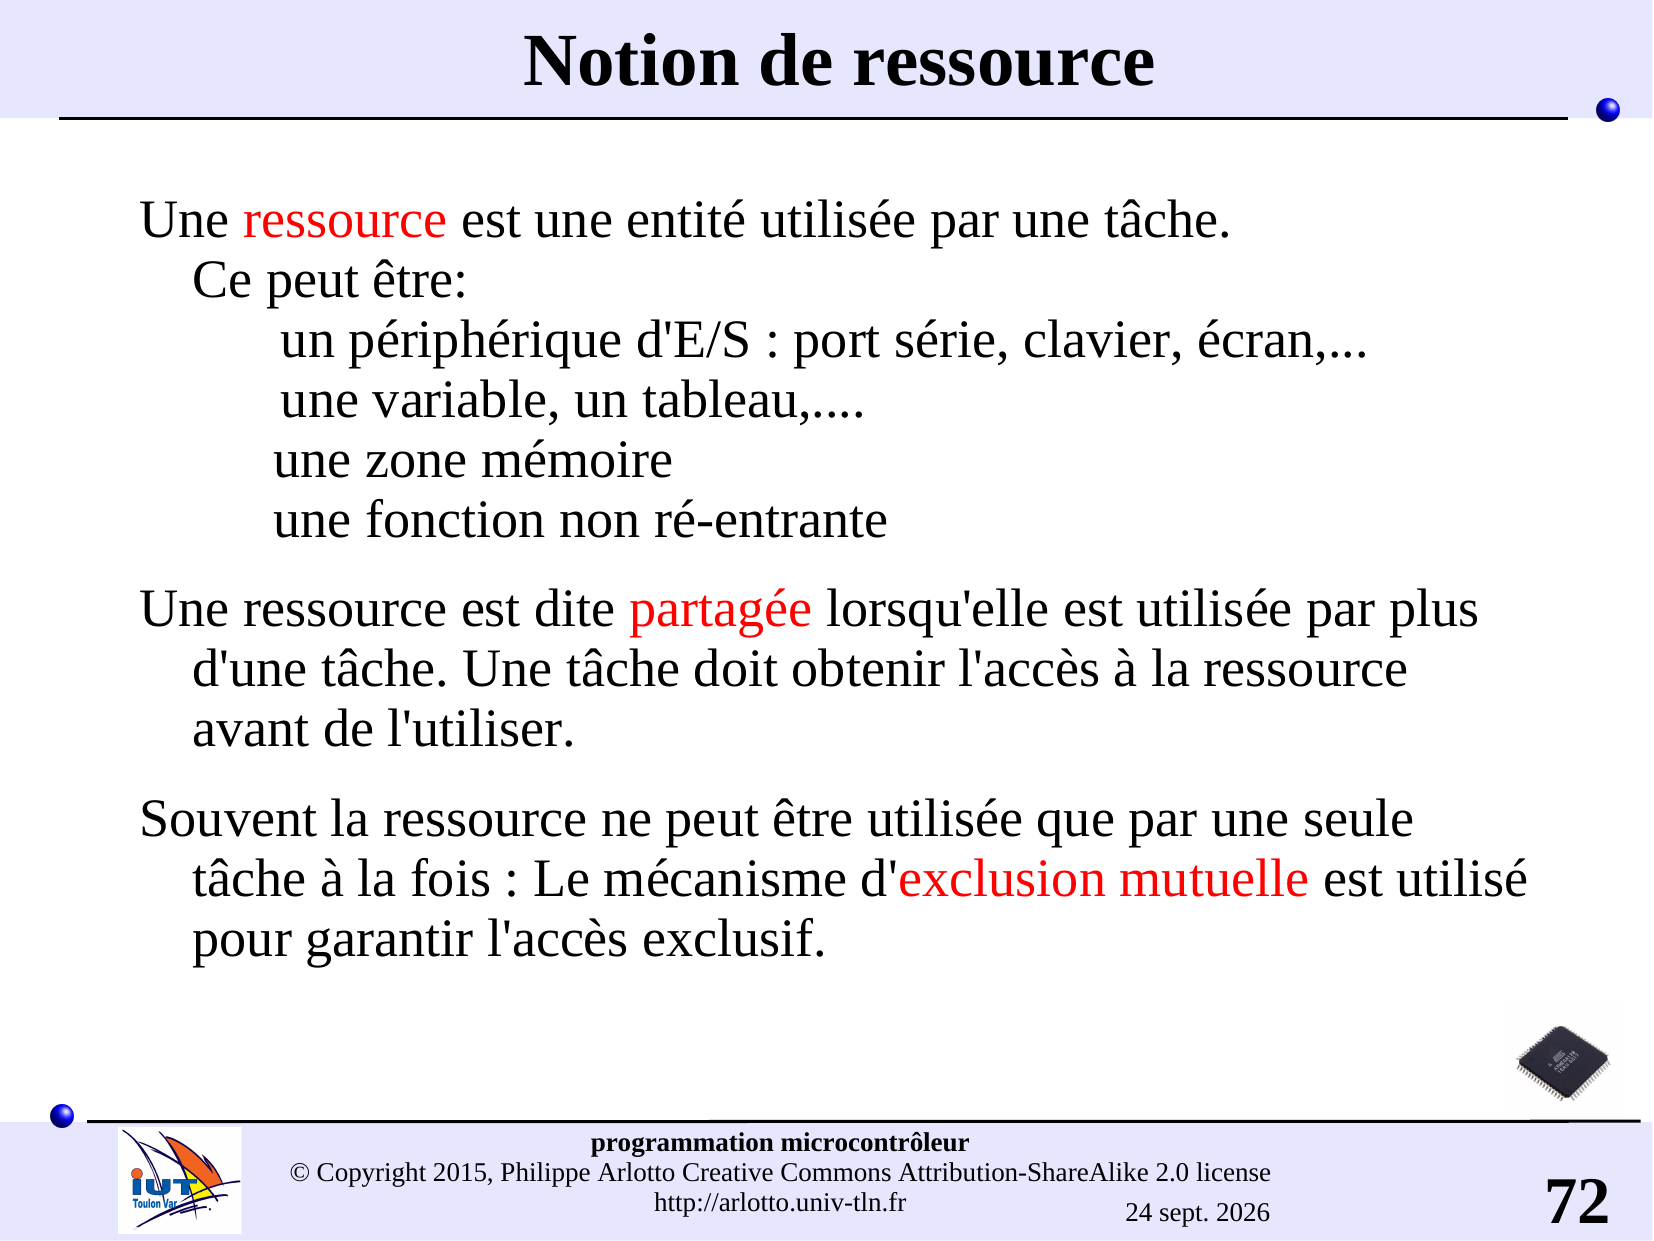

# Notion de ressource
Une ressource est une entité utilisée par une tâche.
Ce peut être:
	 un périphérique d'E/S : port série, clavier, écran,...
	 une variable, un tableau,....
 une zone mémoire
 une fonction non ré-entrante
Une ressource est dite partagée lorsqu'elle est utilisée par plus d'une tâche. Une tâche doit obtenir l'accès à la ressource avant de l'utiliser.
Souvent la ressource ne peut être utilisée que par une seule tâche à la fois : Le mécanisme d'exclusion mutuelle est utilisé pour garantir l'accès exclusif.